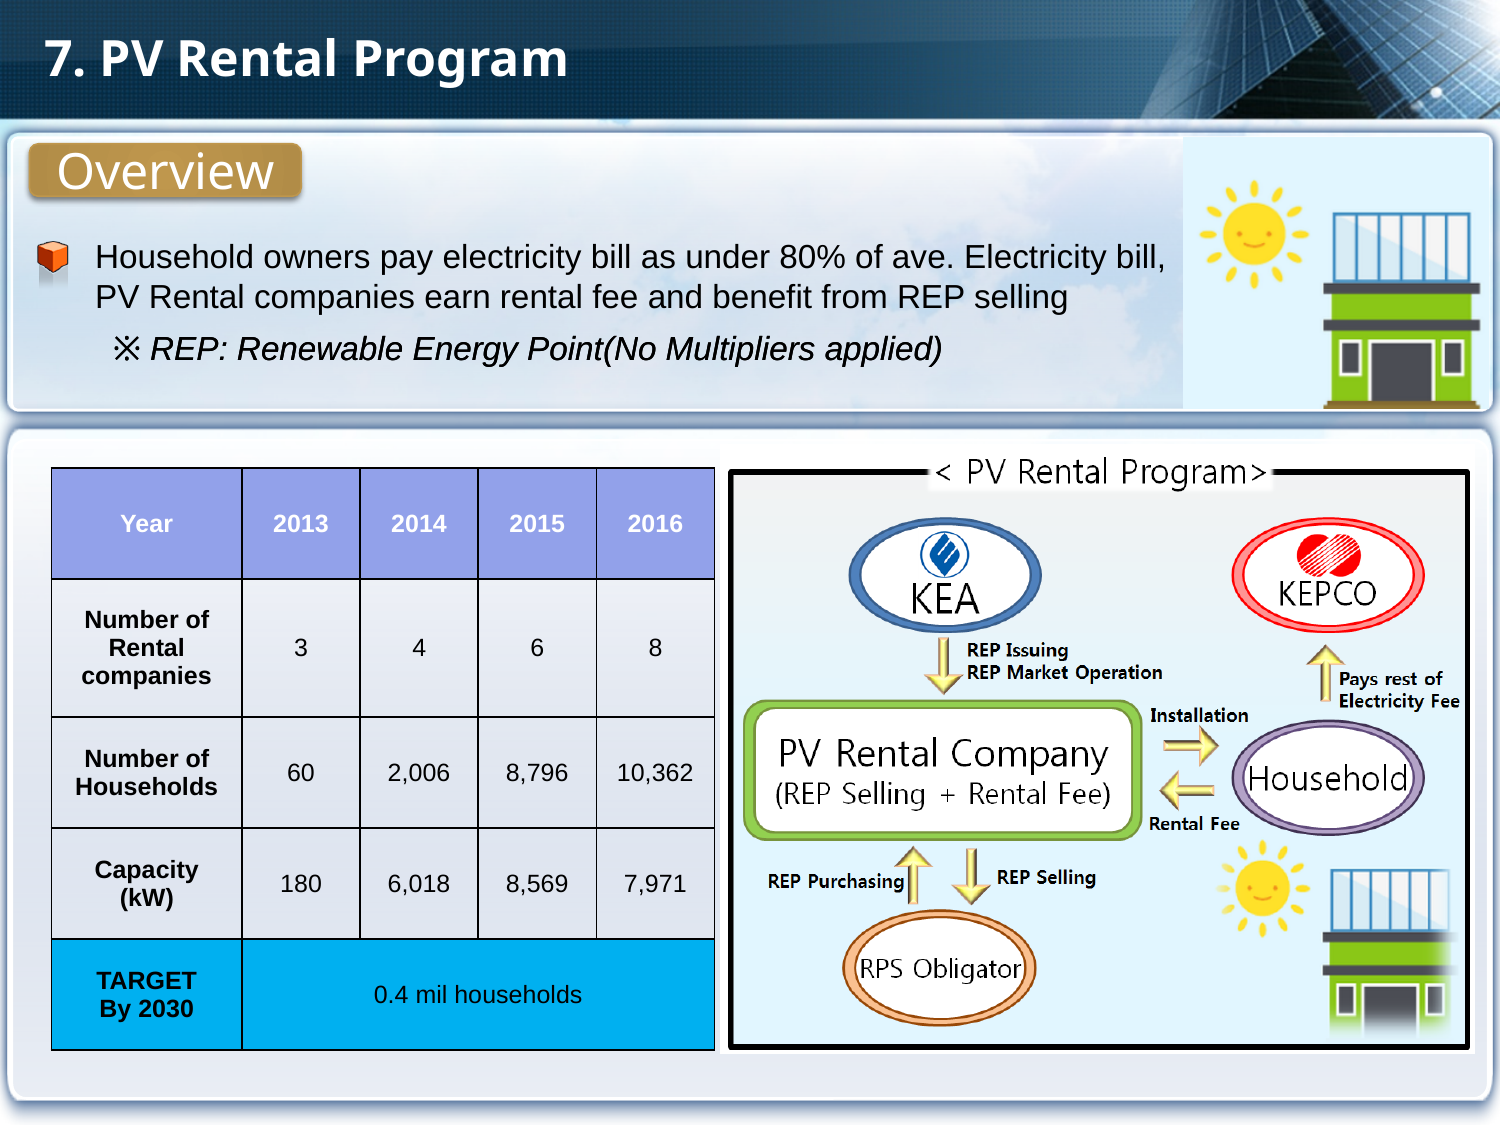

7. PV Rental Program
Overview
Household owners pay electricity bill as under 80% of ave. Electricity bill,
PV Rental companies earn rental fee and benefit from REP selling
※ REP: Renewable Energy Point(No Multipliers applied)
※ REP: Renewable Energy Point(No Multipliers applied)
| Year | 2013 | 2014 | 2015 | 2016 |
| --- | --- | --- | --- | --- |
| Number of Rental companies | 3 | 4 | 6 | 8 |
| Number of Households | 60 | 2,006 | 8,796 | 10,362 |
| Capacity (kW) | 180 | 6,018 | 8,569 | 7,971 |
| TARGET By 2030 | 0.4 mil households | | | |